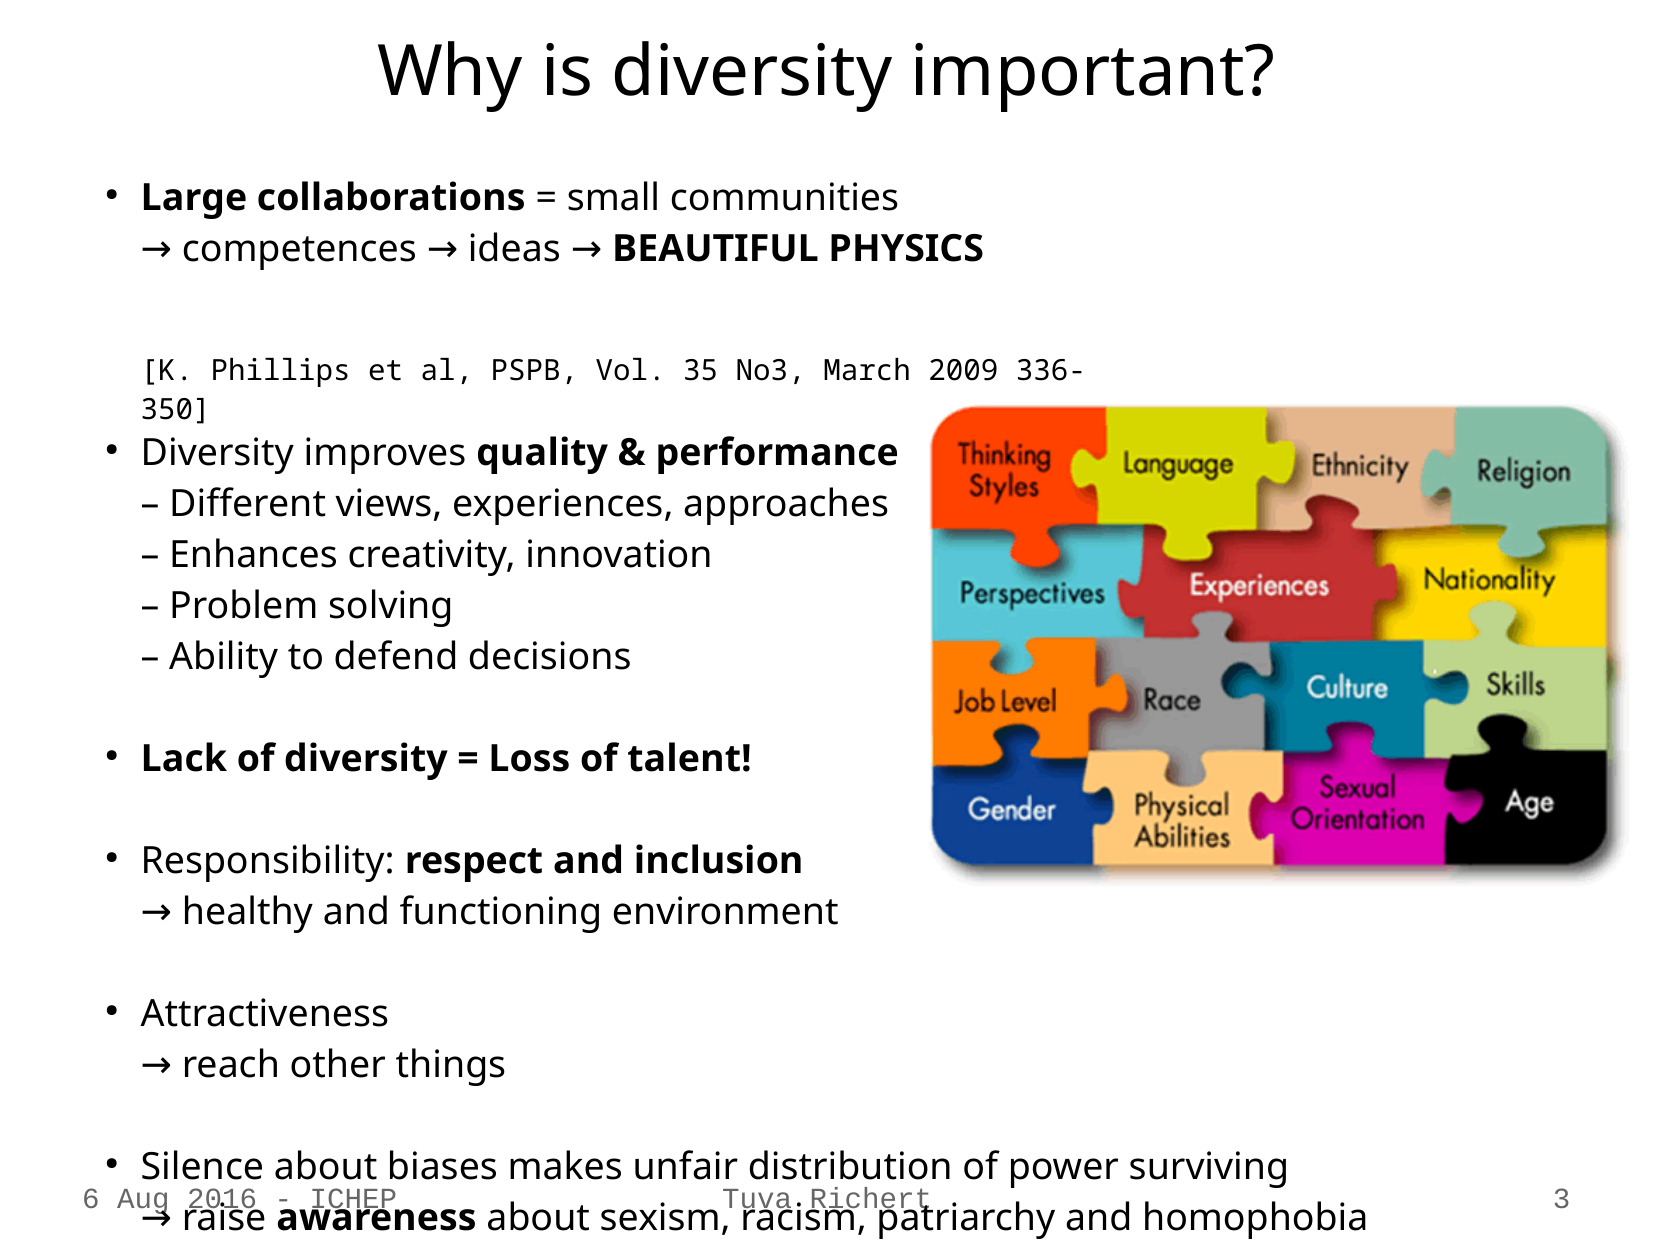

# Why is diversity important?
Large collaborations = small communities
→ competences → ideas → BEAUTIFUL PHYSICS
Diversity improves quality & performance
– Different views, experiences, approaches
– Enhances creativity, innovation
– Problem solving
– Ability to defend decisions
Lack of diversity = Loss of talent!
Responsibility: respect and inclusion
→ healthy and functioning environment
Attractiveness
→ reach other things
Silence about biases makes unfair distribution of power surviving
→ raise awareness about sexism, racism, patriarchy and homophobia
[K. Phillips et al, PSPB, Vol. 35 No3, March 2009 336-350]
6 Aug 2016 - ICHEP
Tuva Richert
3